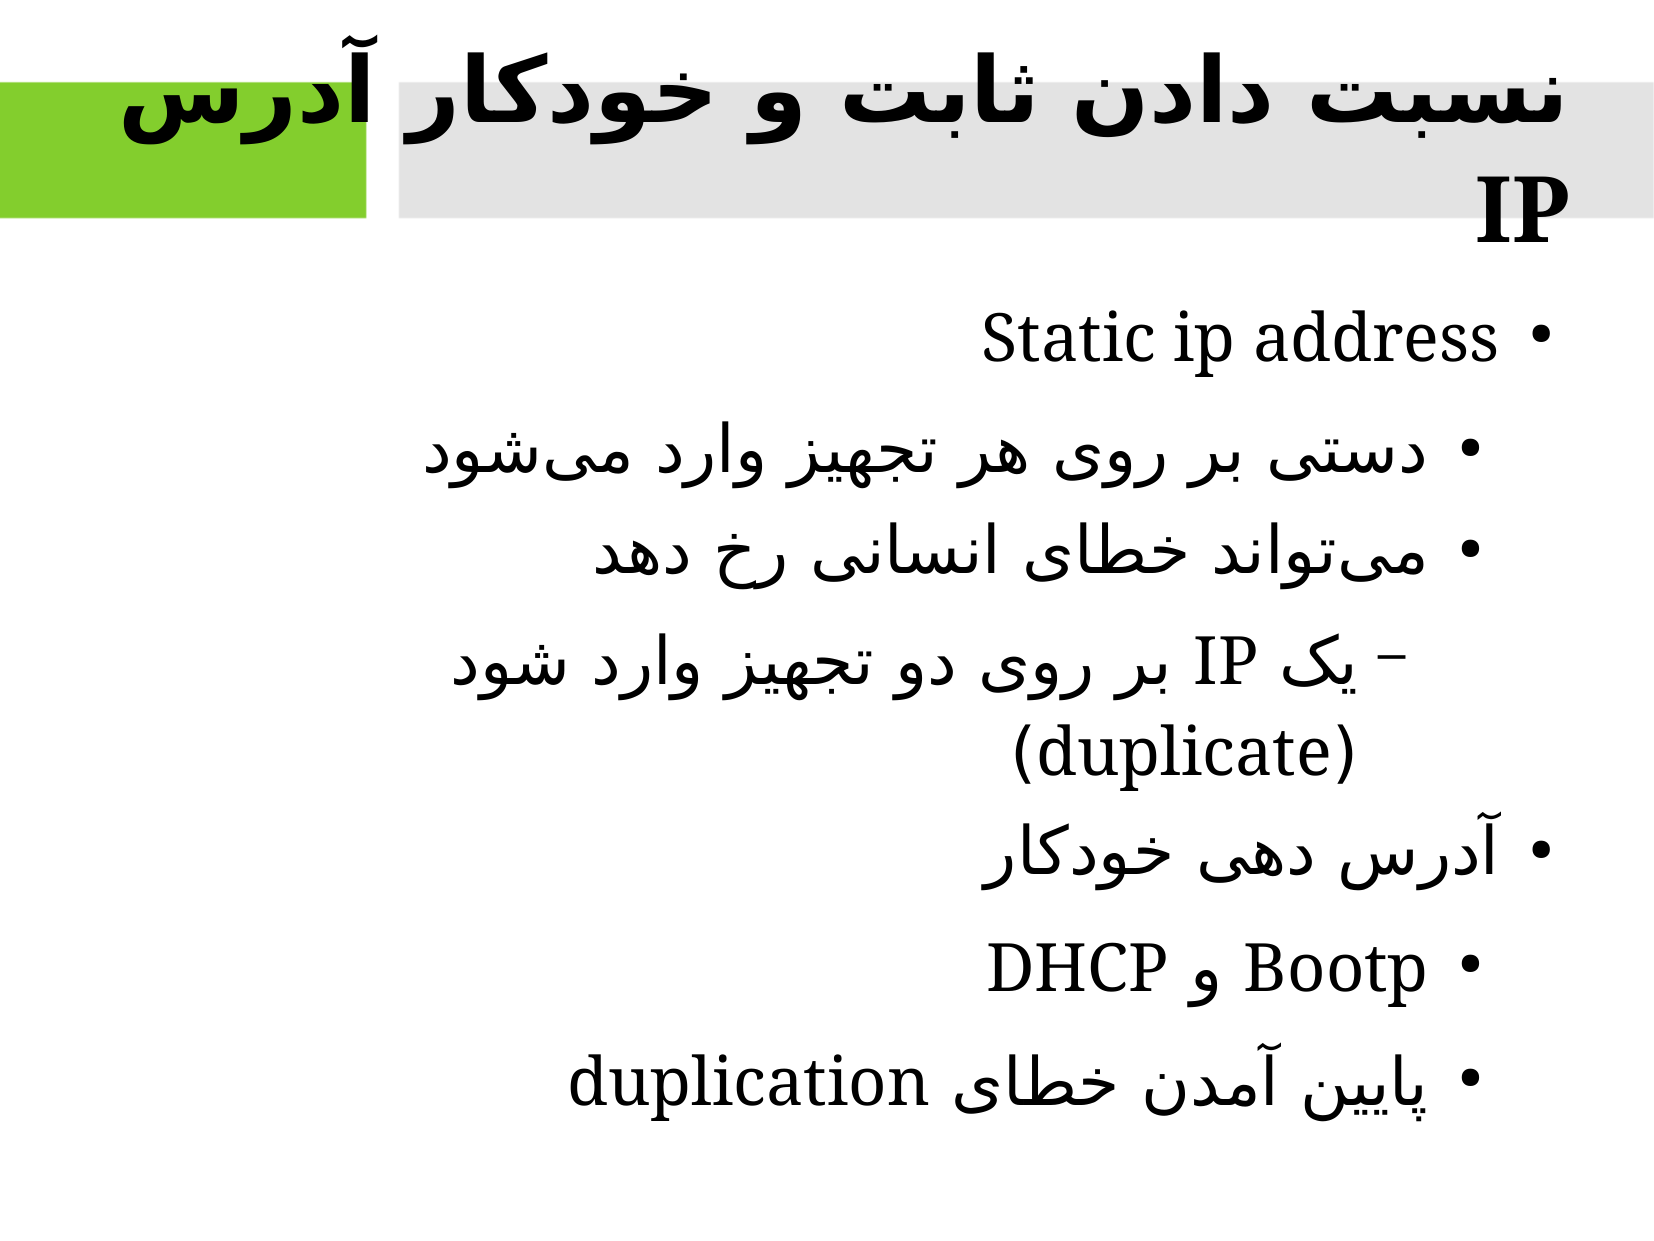

# نسبت دادن ثابت و خودکار آدرس IP
Static ip address
دستی بر روی هر تجهیز وارد می‌شود
می‌تواند خطای انسانی رخ دهد
یک IP بر روی دو تجهیز وارد شود (duplicate)
آدرس دهی خودکار
Bootp و DHCP
پایین آمدن خطای duplication